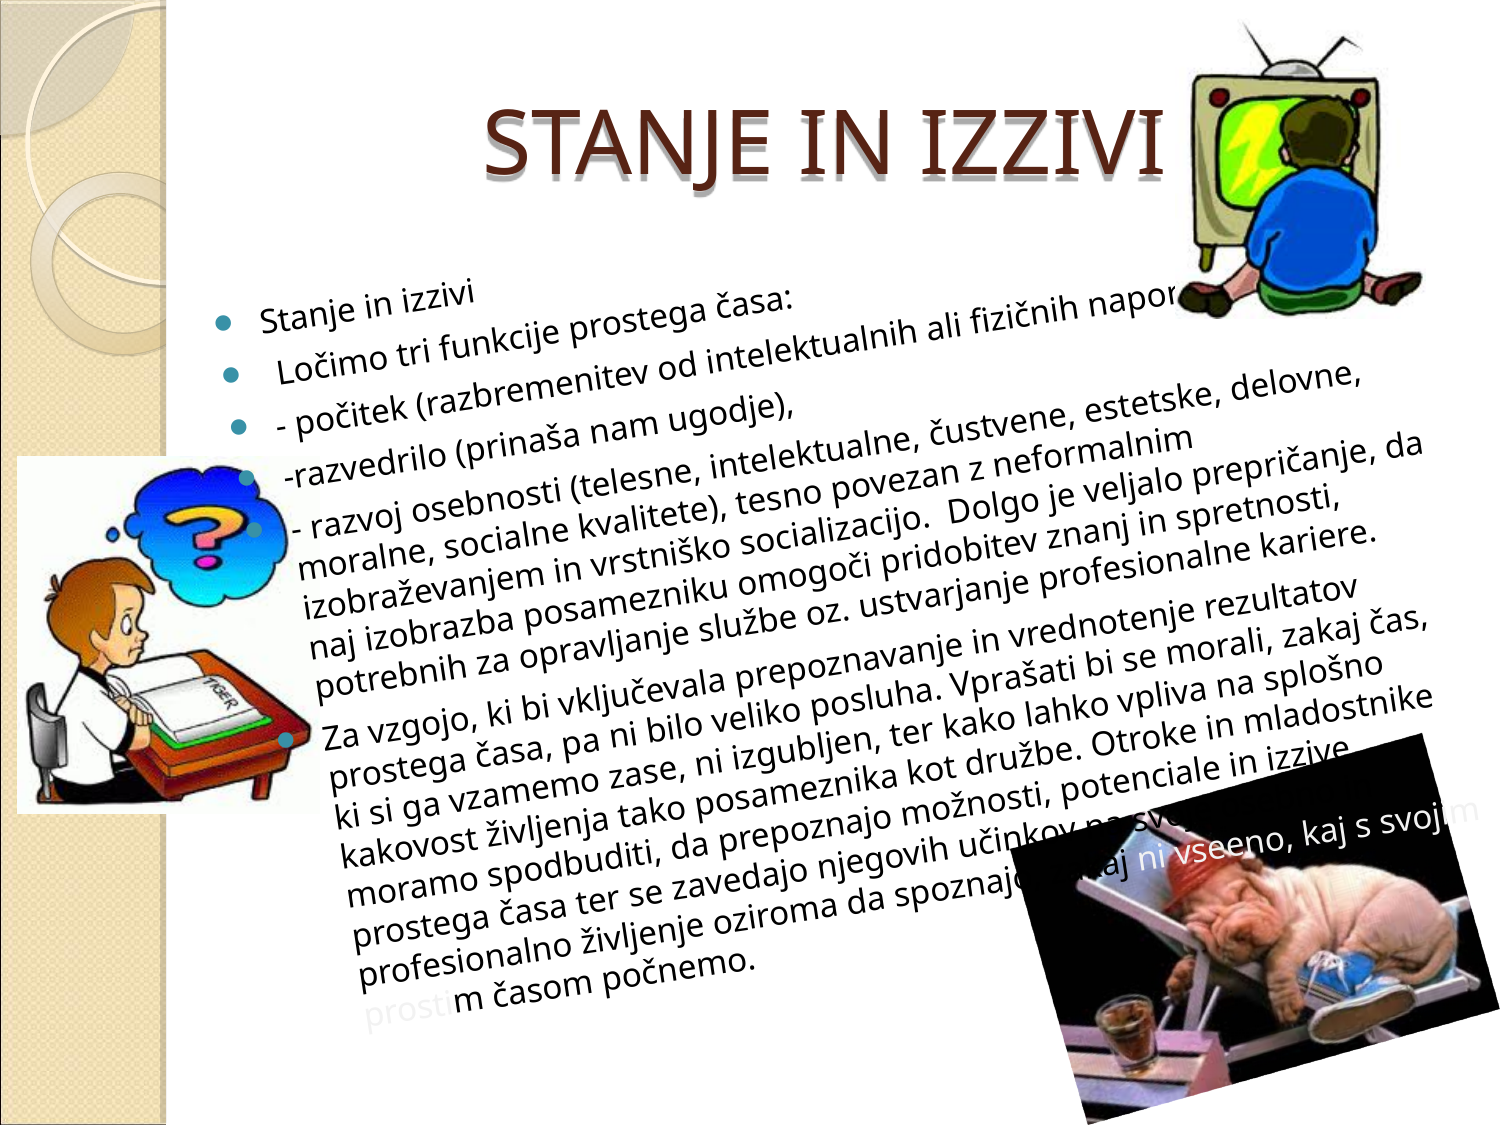

# STANJE IN IZZIVI
Stanje in izzivi
 Ločimo tri funkcije prostega časa:
- počitek (razbremenitev od intelektualnih ali fizičnih naporov),
-razvedrilo (prinaša nam ugodje),
- razvoj osebnosti (telesne, intelektualne, čustvene, estetske, delovne, moralne, socialne kvalitete), tesno povezan z neformalnim izobraževanjem in vrstniško socializacijo. Dolgo je veljalo prepričanje, da naj izobrazba posamezniku omogoči pridobitev znanj in spretnosti, potrebnih za opravljanje službe oz. ustvarjanje profesionalne kariere.
Za vzgojo, ki bi vključevala prepoznavanje in vrednotenje rezultatov prostega časa, pa ni bilo veliko posluha. Vprašati bi se morali, zakaj čas, ki si ga vzamemo zase, ni izgubljen, ter kako lahko vpliva na splošno kakovost življenja tako posameznika kot družbe. Otroke in mladostnike moramo spodbuditi, da prepoznajo možnosti, potenciale in izzive prostega časa ter se zavedajo njegovih učinkov na svoje osebno in profesionalno življenje oziroma da spoznajo, zakaj ni vseeno, kaj s svojim prostim časom počnemo.